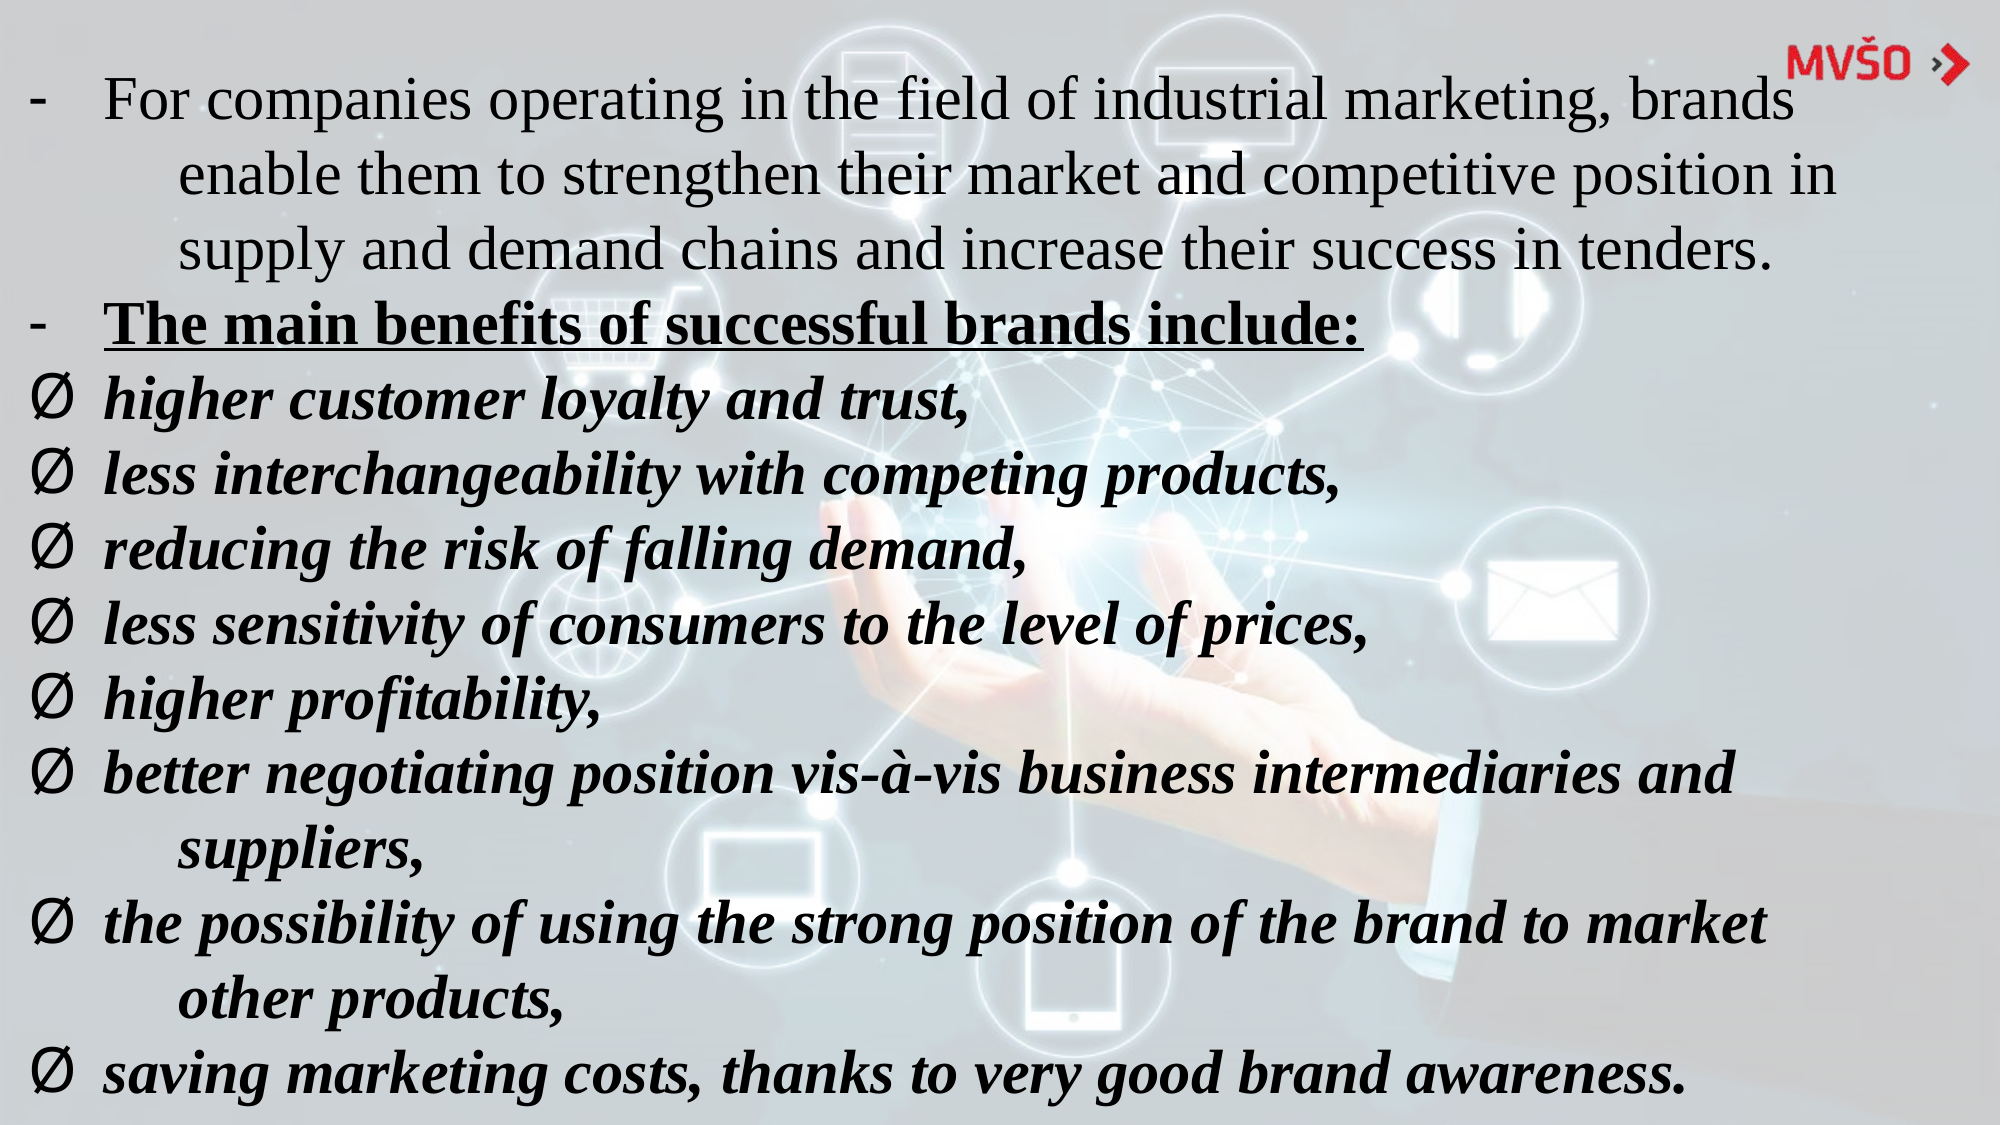

For companies operating in the field of industrial marketing, brands enable them to strengthen their market and competitive position in supply and demand chains and increase their success in tenders.
The main benefits of successful brands include:
higher customer loyalty and trust,
less interchangeability with competing products,
reducing the risk of falling demand,
less sensitivity of consumers to the level of prices,
higher profitability,
better negotiating position vis-à-vis business intermediaries and suppliers,
the possibility of using the strong position of the brand to market other products,
saving marketing costs, thanks to very good brand awareness.